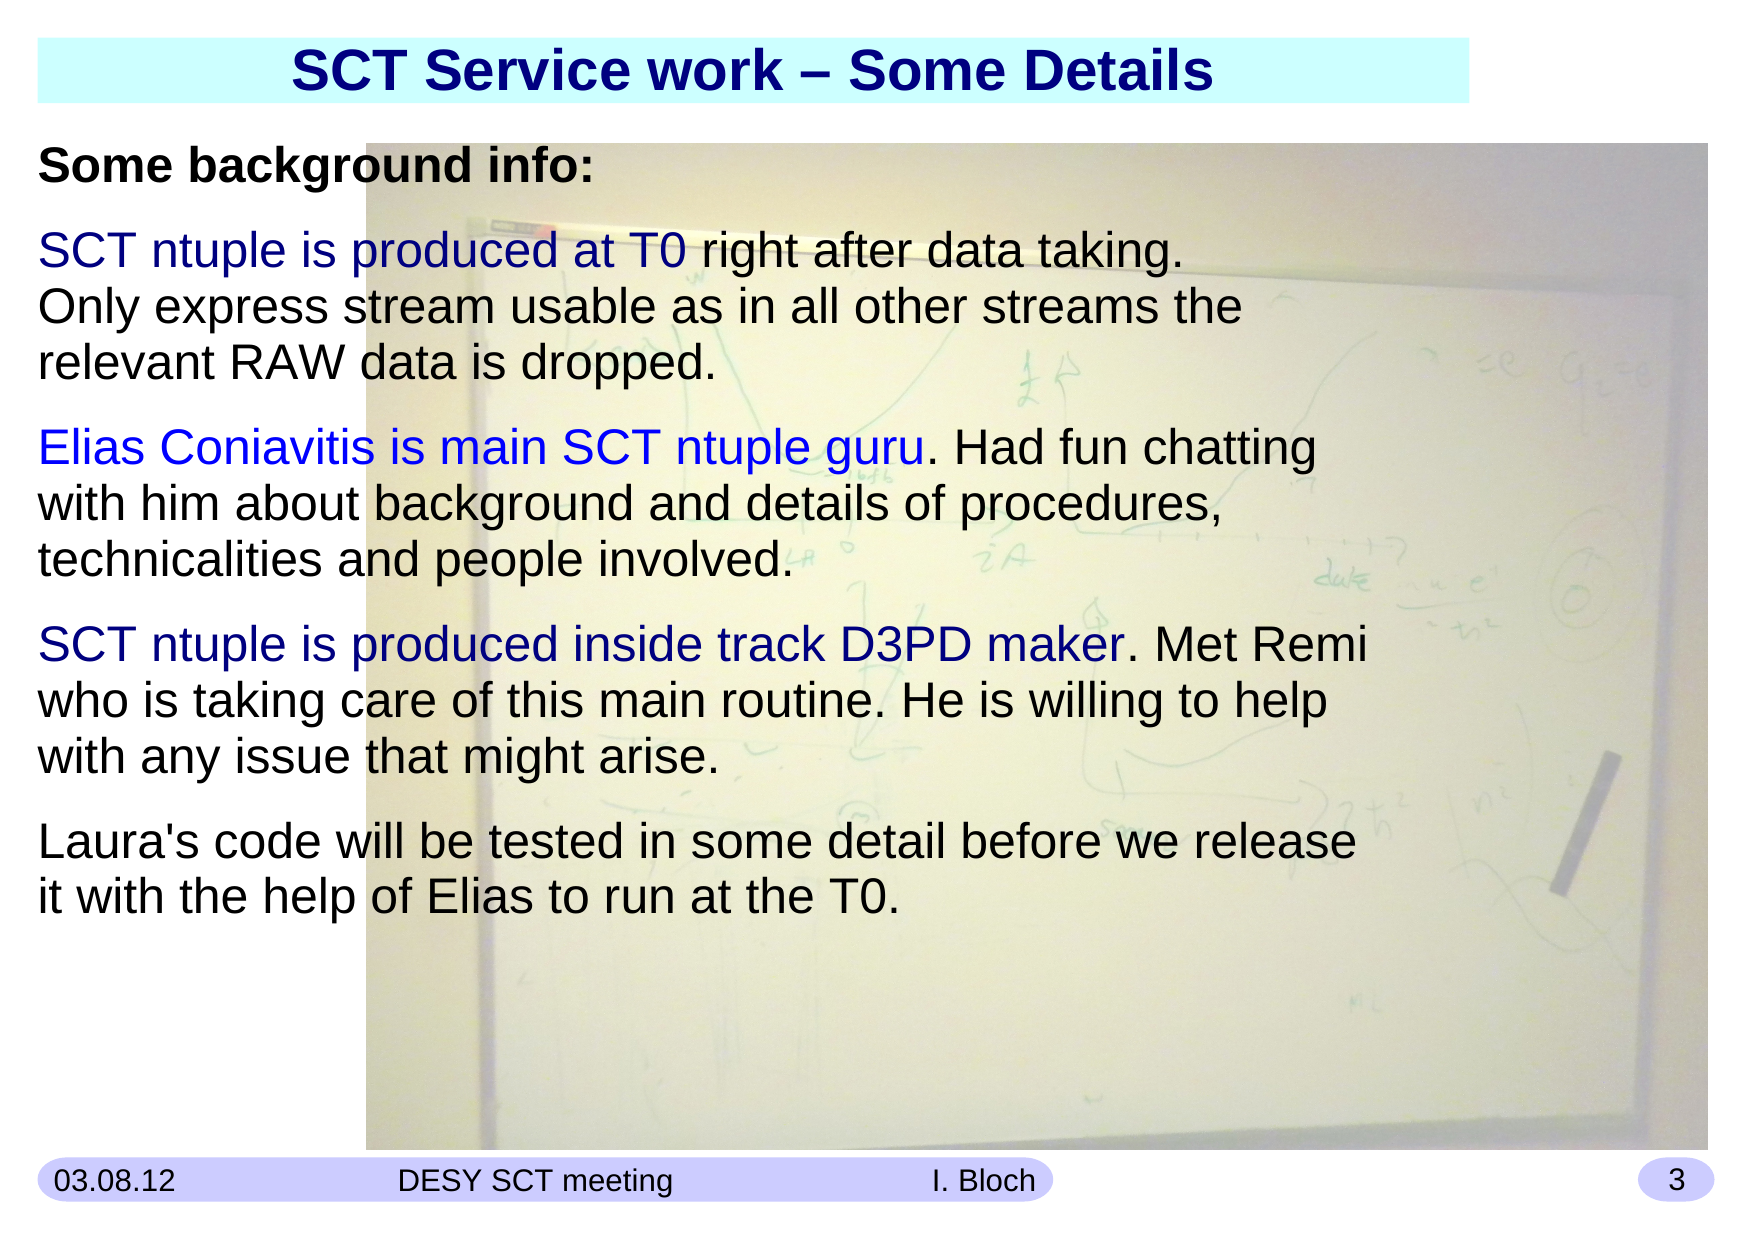

SCT Service work – Some Details
# Some background info:
SCT ntuple is produced at T0 right after data taking.
Only express stream usable as in all other streams the relevant RAW data is dropped.
Elias Coniavitis is main SCT ntuple guru. Had fun chatting with him about background and details of procedures, technicalities and people involved.
SCT ntuple is produced inside track D3PD maker. Met Remi who is taking care of this main routine. He is willing to help with any issue that might arise.
Laura's code will be tested in some detail before we release it with the help of Elias to run at the T0.